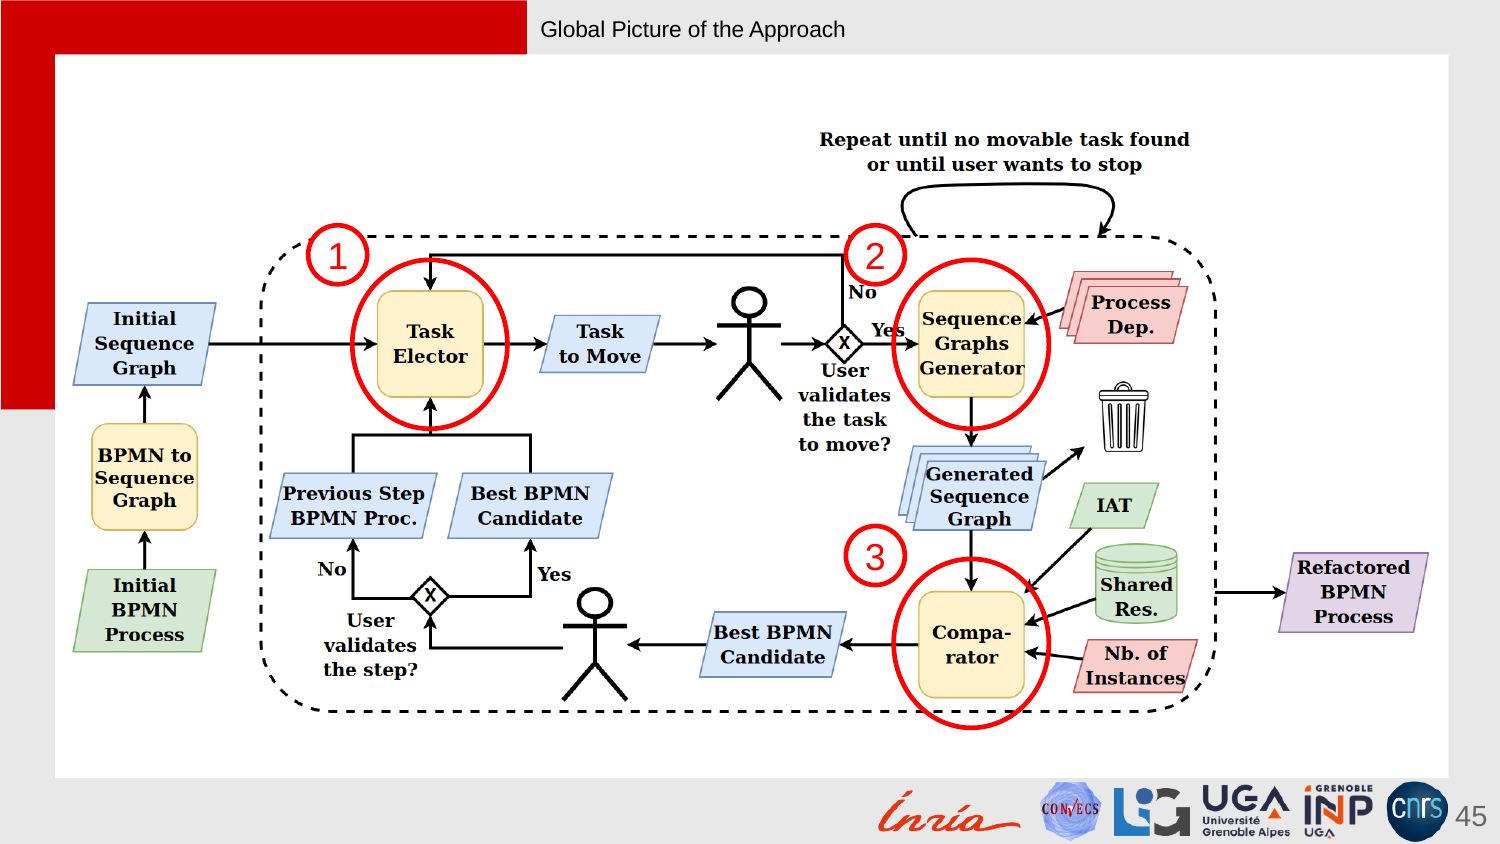

# Global Picture of the Approach
1
2
3
45